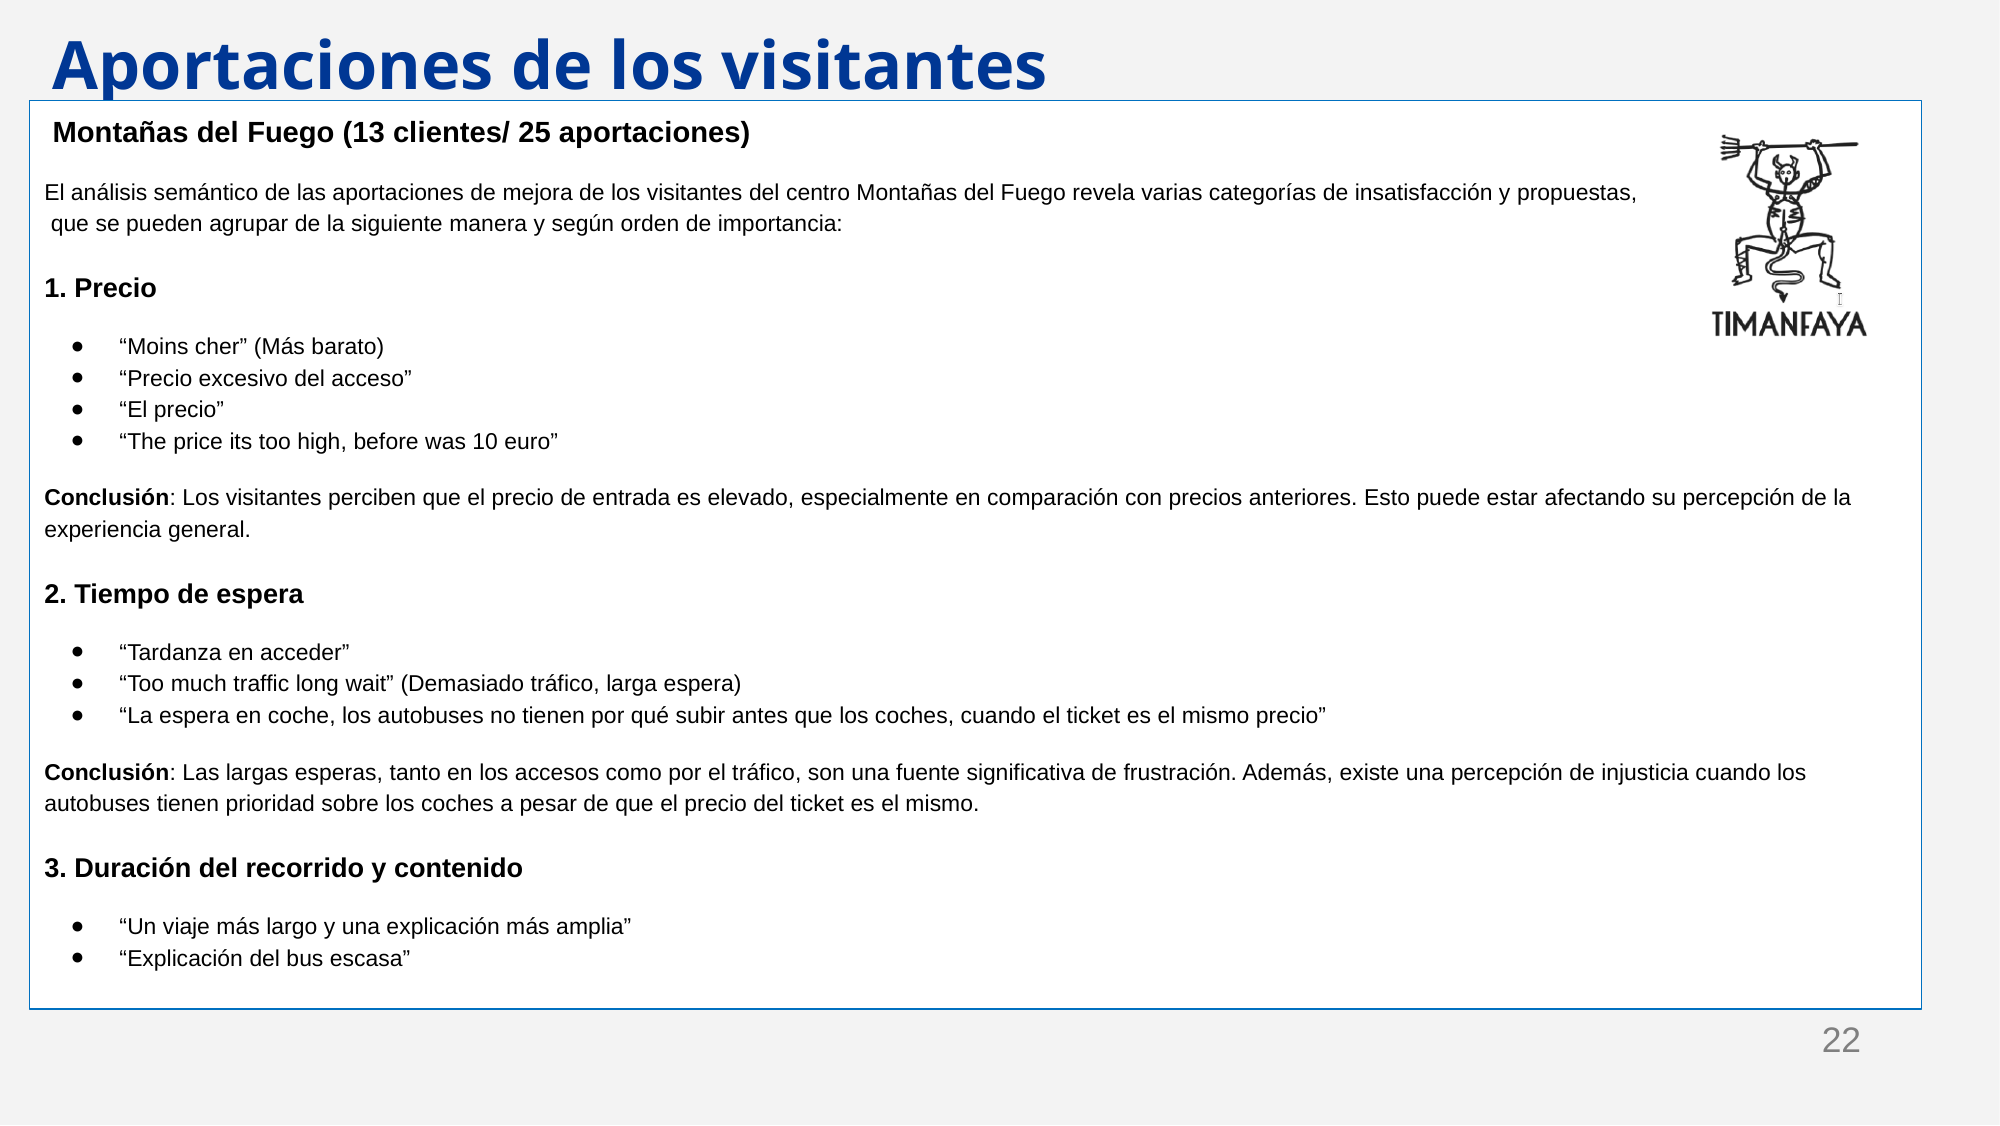

Aportaciones de los visitantes
 Montañas del Fuego (13 clientes/ 25 aportaciones)
El análisis semántico de las aportaciones de mejora de los visitantes del centro Montañas del Fuego revela varias categorías de insatisfacción y propuestas, que se pueden agrupar de la siguiente manera y según orden de importancia:
1. Precio
“Moins cher” (Más barato)
“Precio excesivo del acceso”
“El precio”
“The price its too high, before was 10 euro”
Conclusión: Los visitantes perciben que el precio de entrada es elevado, especialmente en comparación con precios anteriores. Esto puede estar afectando su percepción de la experiencia general.
2. Tiempo de espera
“Tardanza en acceder”
“Too much traffic long wait” (Demasiado tráfico, larga espera)
“La espera en coche, los autobuses no tienen por qué subir antes que los coches, cuando el ticket es el mismo precio”
Conclusión: Las largas esperas, tanto en los accesos como por el tráfico, son una fuente significativa de frustración. Además, existe una percepción de injusticia cuando los autobuses tienen prioridad sobre los coches a pesar de que el precio del ticket es el mismo.
3. Duración del recorrido y contenido
“Un viaje más largo y una explicación más amplia”
“Explicación del bus escasa”